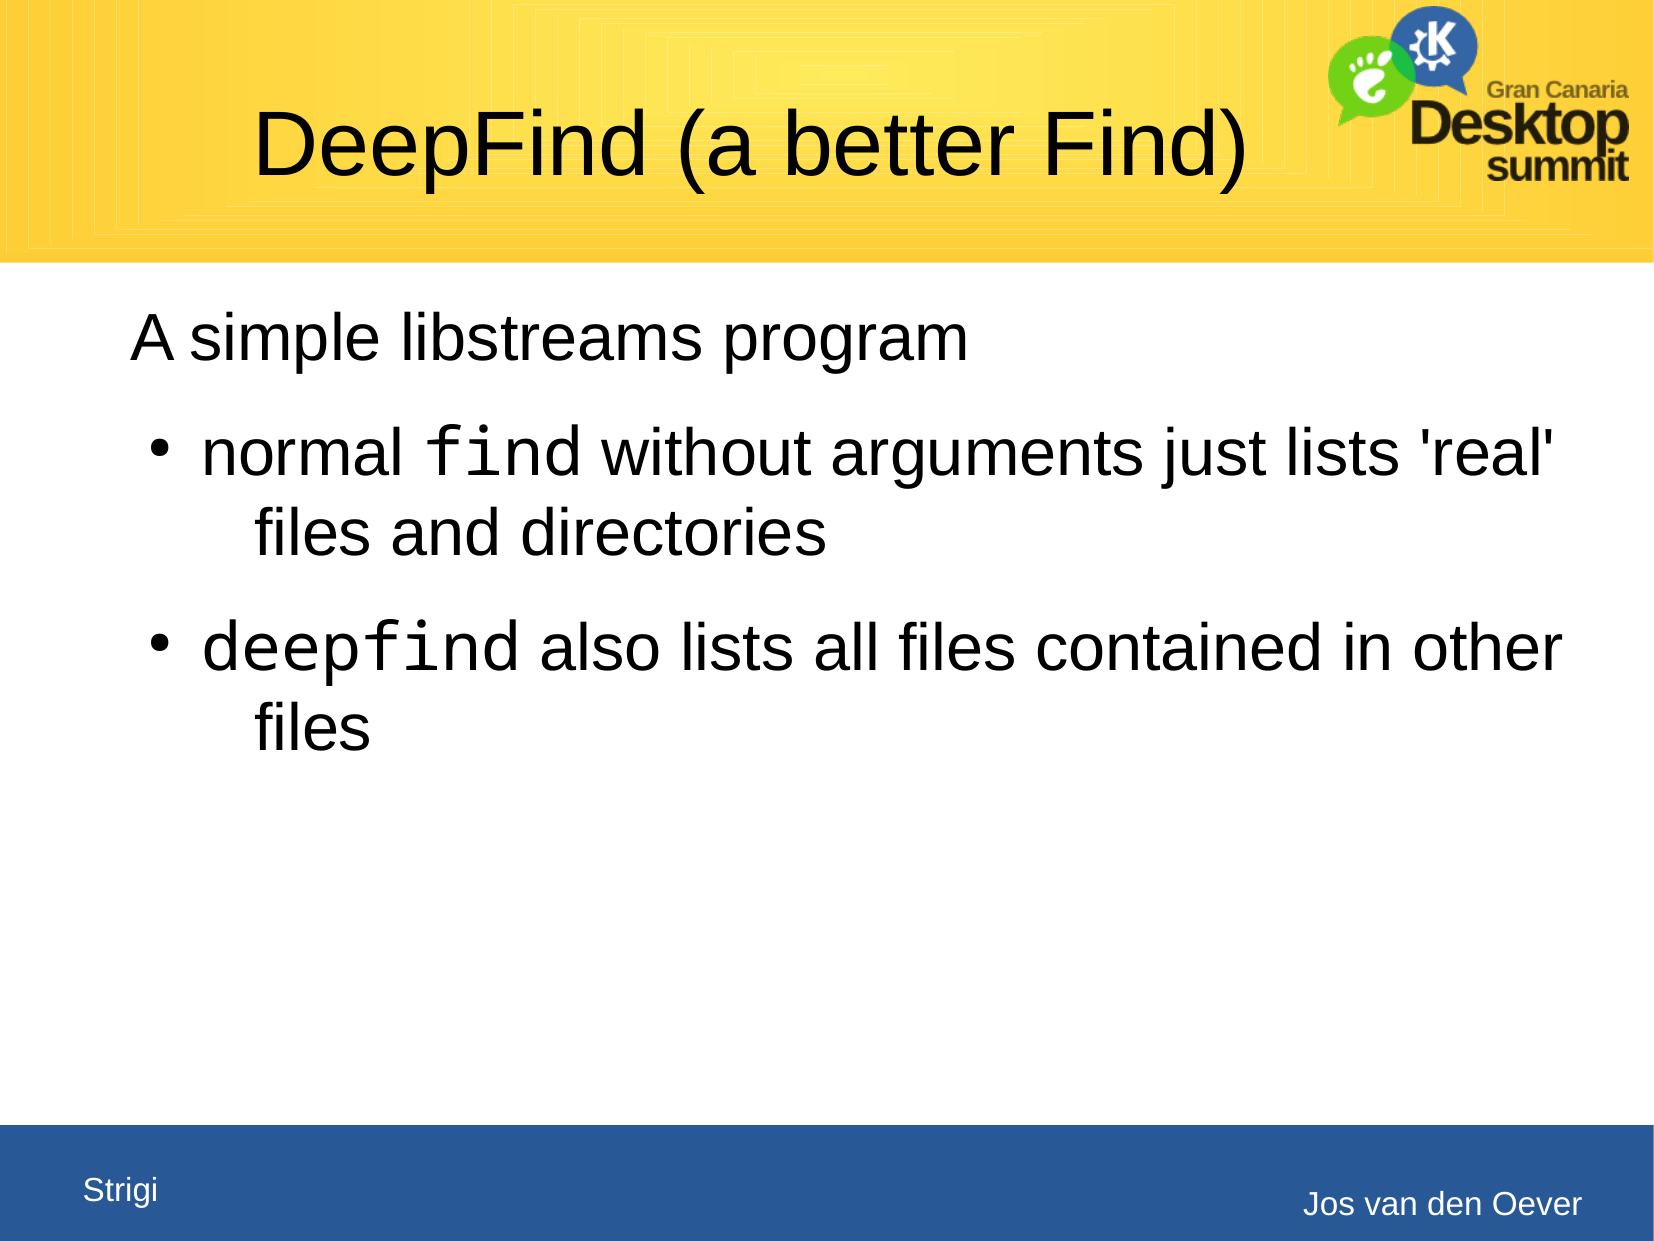

# DeepFind (a better Find)
A simple libstreams program
normal find without arguments just lists 'real' files and directories
deepfind also lists all files contained in other files
sub listStream(ssp, path):
 stream = ssp.nextEntry()
 while stream:
 entrypath = path + '/' +
 ssp.getEntryInfo().filename
 print entrypath
 ssp = openStreamProvider(
 entrypath)
 if ssp.isOk():
 listStream(ssp)